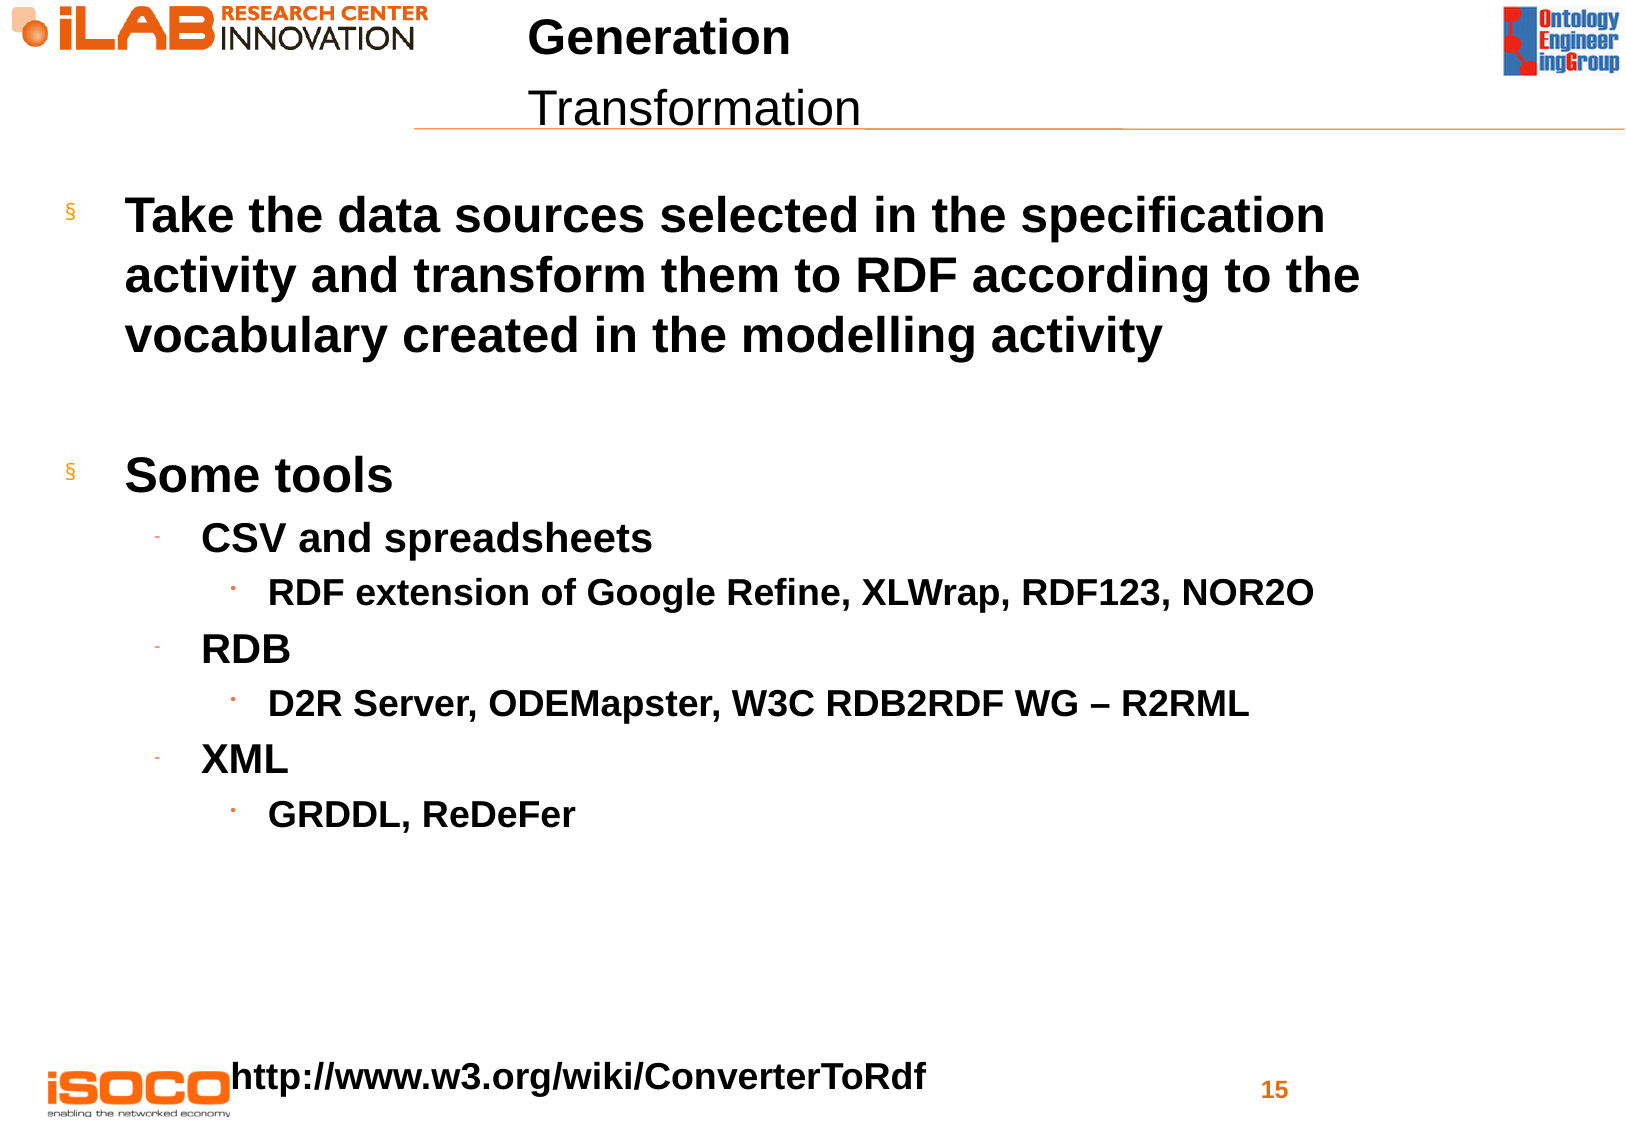

# Generation
Transformation
Take the data sources selected in the specification activity and transform them to RDF according to the vocabulary created in the modelling activity
Some tools
CSV and spreadsheets
RDF extension of Google Refine, XLWrap, RDF123, NOR2O
RDB
D2R Server, ODEMapster, W3C RDB2RDF WG – R2RML
XML
GRDDL, ReDeFer
http://www.w3.org/wiki/ConverterToRdf